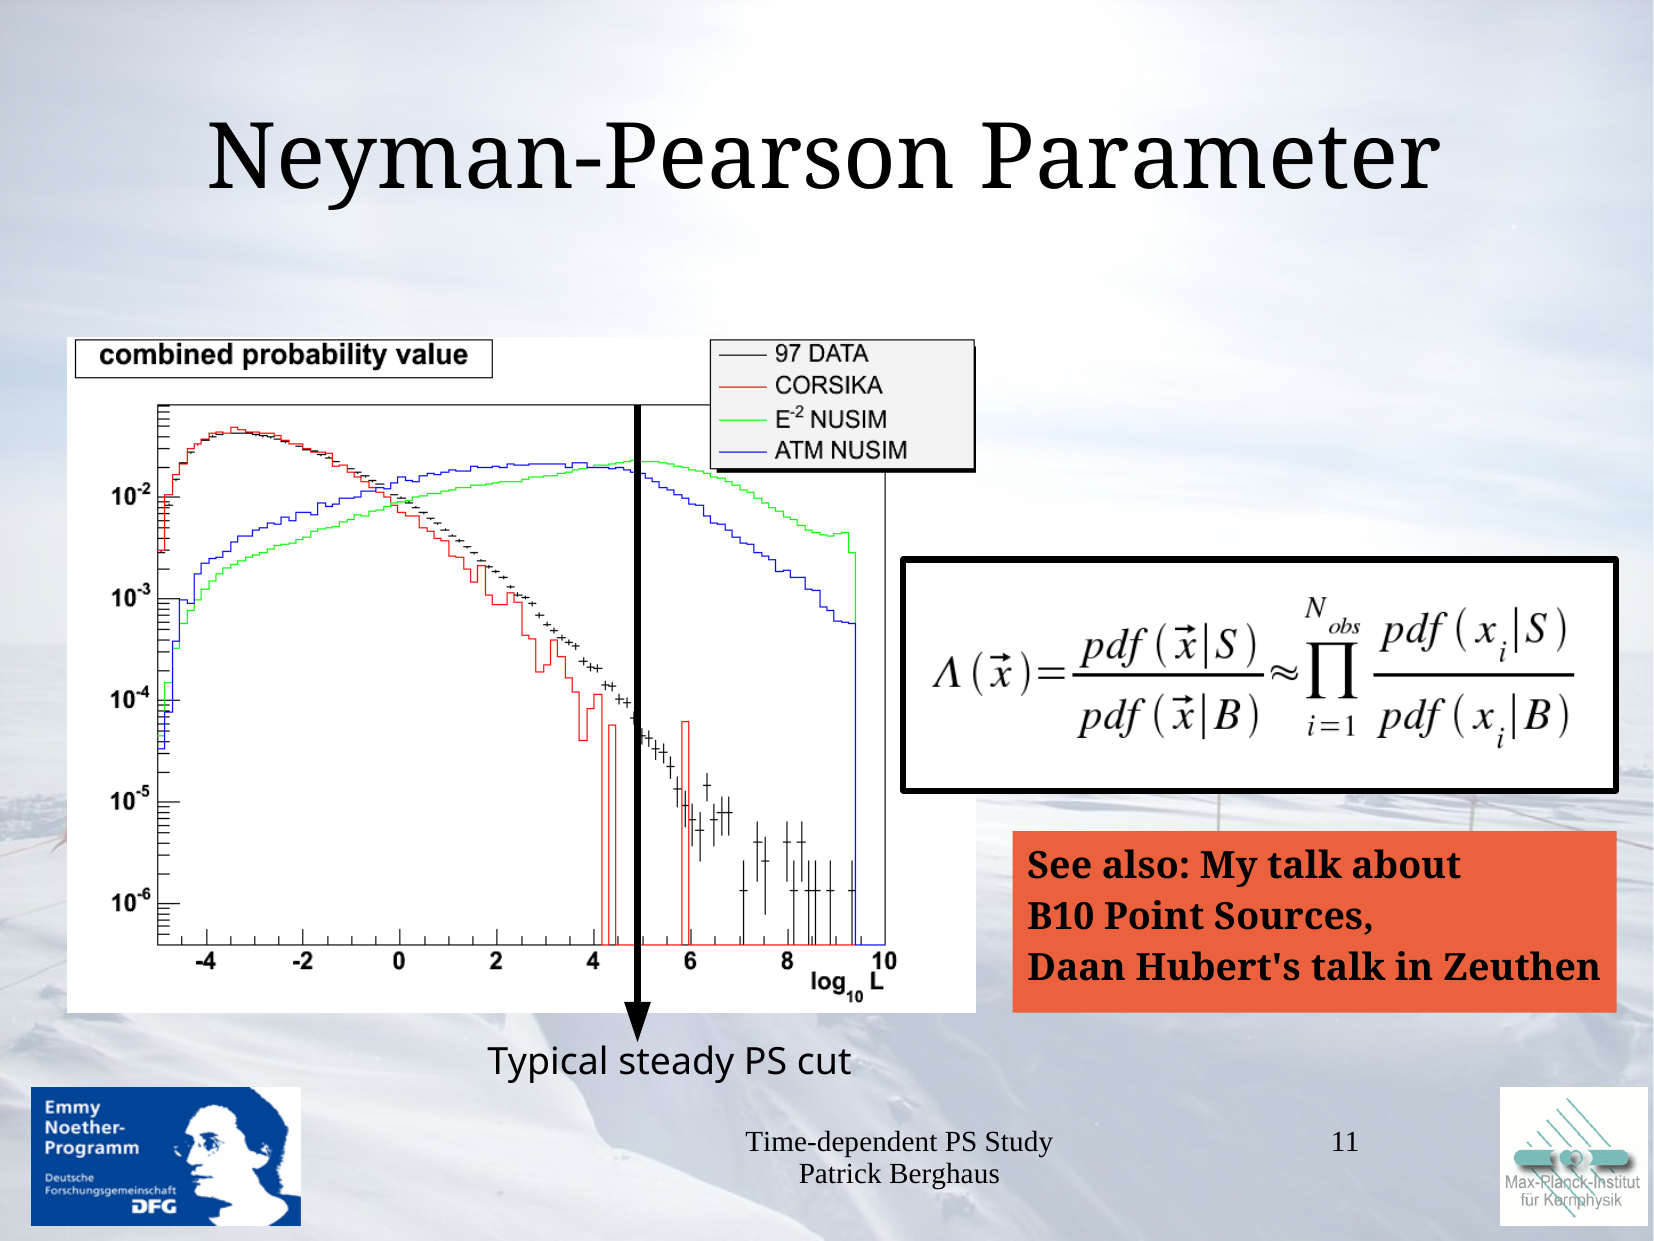

# Neyman-Pearson Parameter
See also: My talk about
B10 Point Sources,
Daan Hubert's talk in Zeuthen
Typical steady PS cut
11